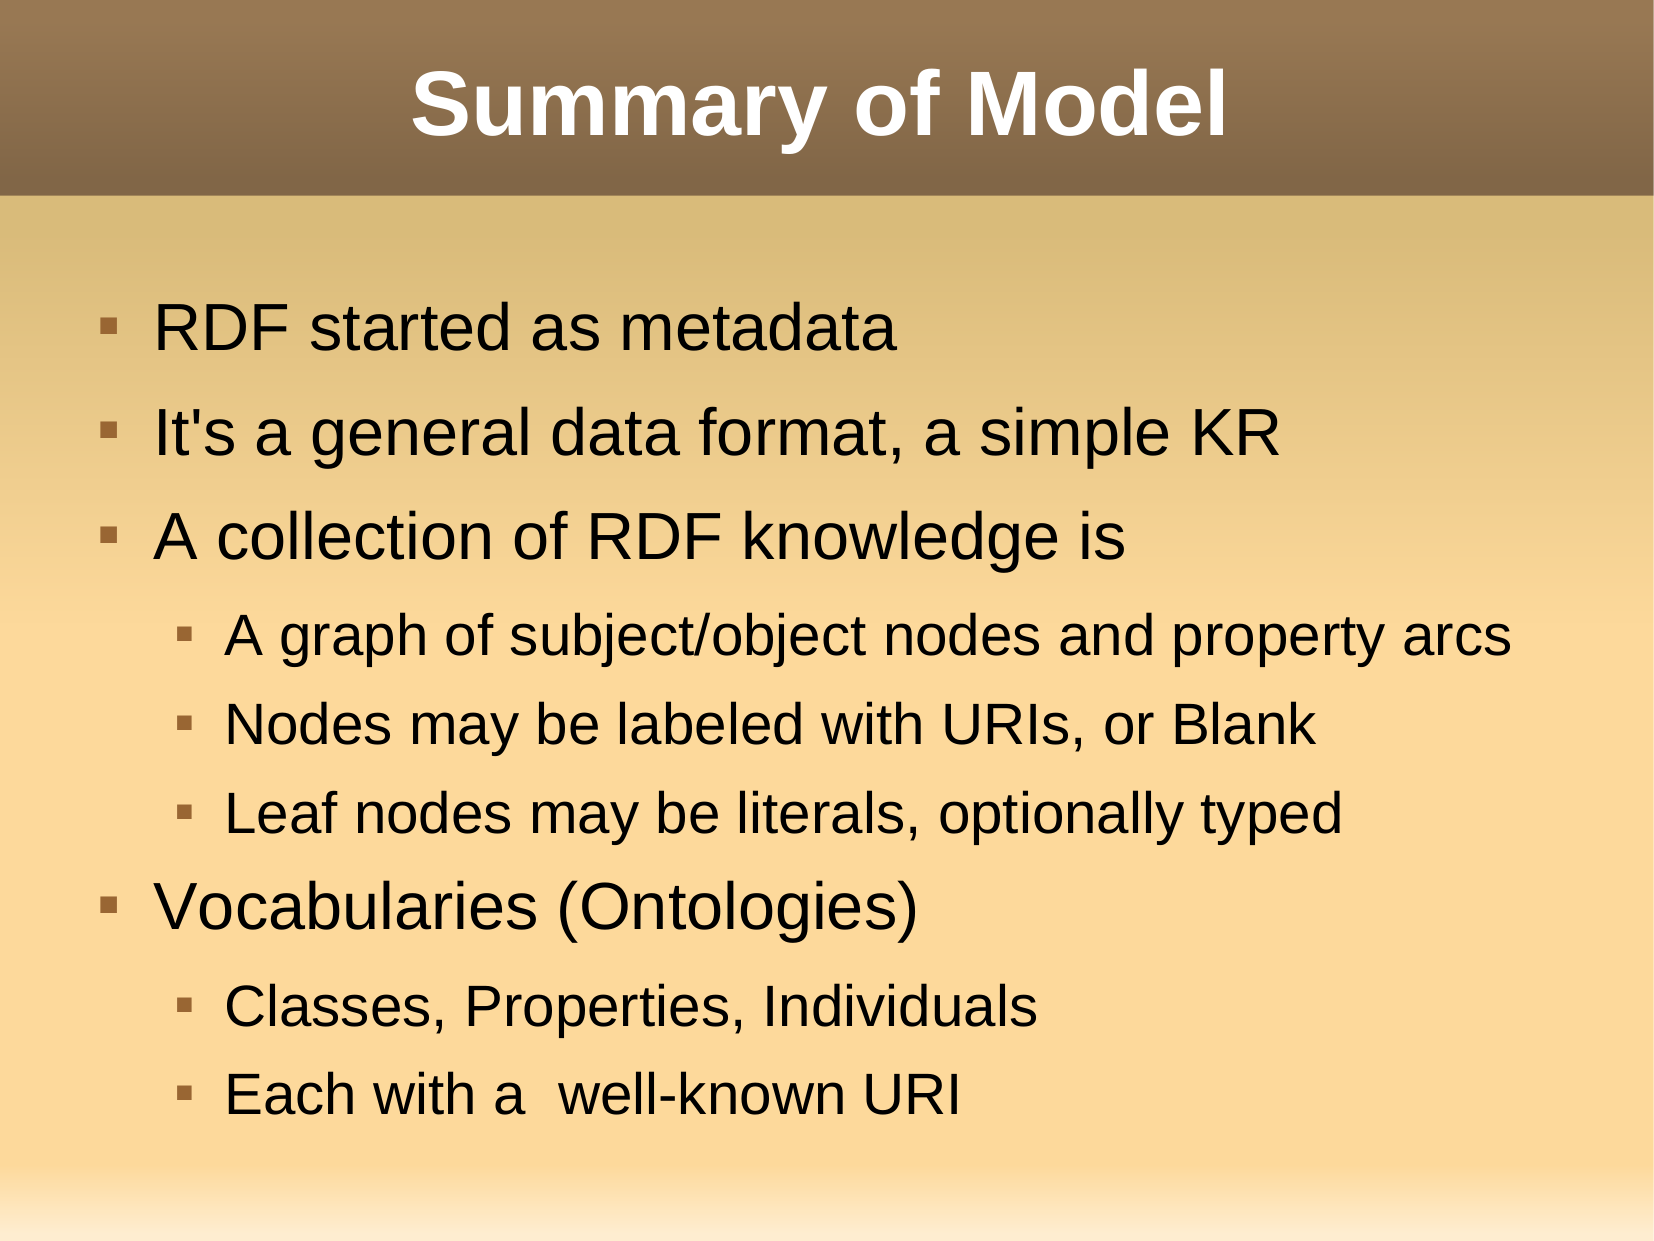

# Summary of Model
RDF started as metadata
It's a general data format, a simple KR
A collection of RDF knowledge is
A graph of subject/object nodes and property arcs
Nodes may be labeled with URIs, or Blank
Leaf nodes may be literals, optionally typed
Vocabularies (Ontologies)
Classes, Properties, Individuals
Each with a well-known URI